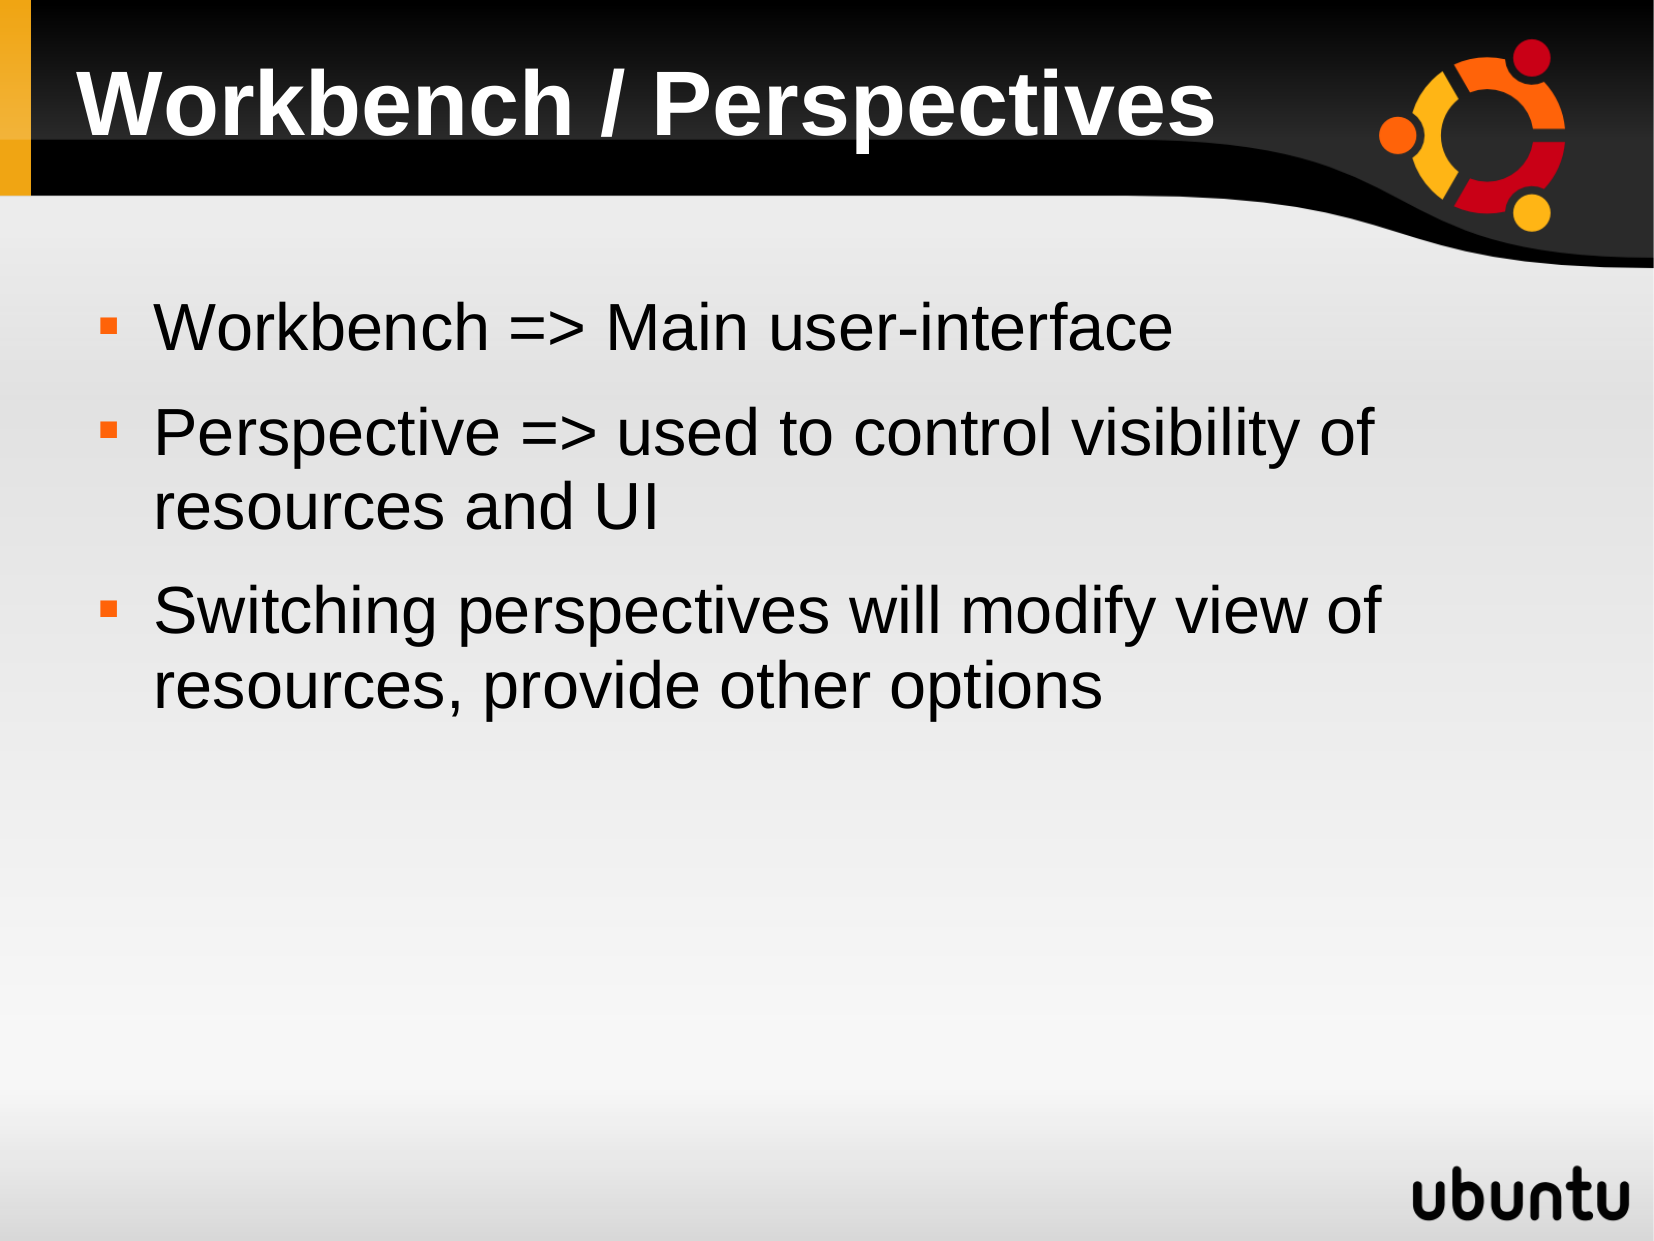

# Workbench / Perspectives
Workbench => Main user-interface
Perspective => used to control visibility of resources and UI
Switching perspectives will modify view of resources, provide other options